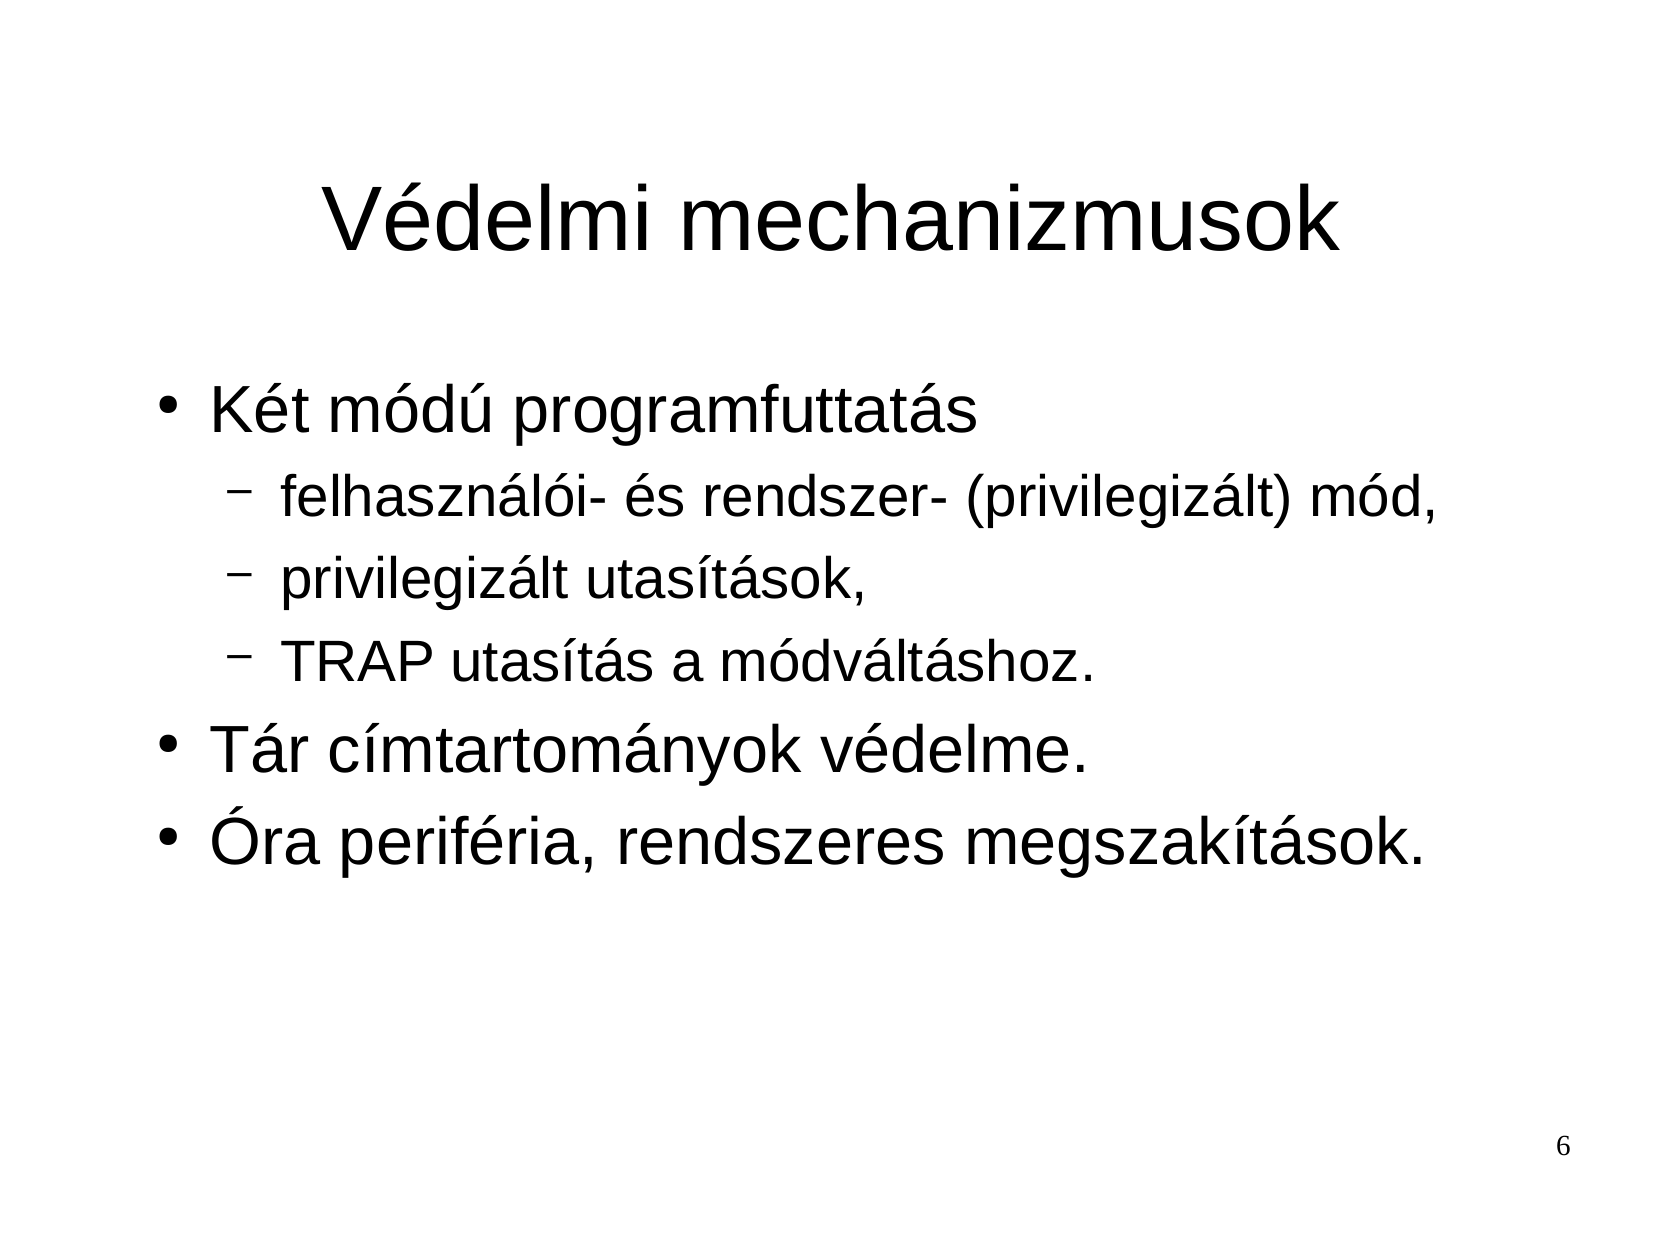

# Védelmi mechanizmusok
Két módú programfuttatás
felhasználói- és rendszer- (privilegizált) mód,
privilegizált utasítások,
TRAP utasítás a módváltáshoz.
Tár címtartományok védelme.
Óra periféria, rendszeres megszakítások.
6